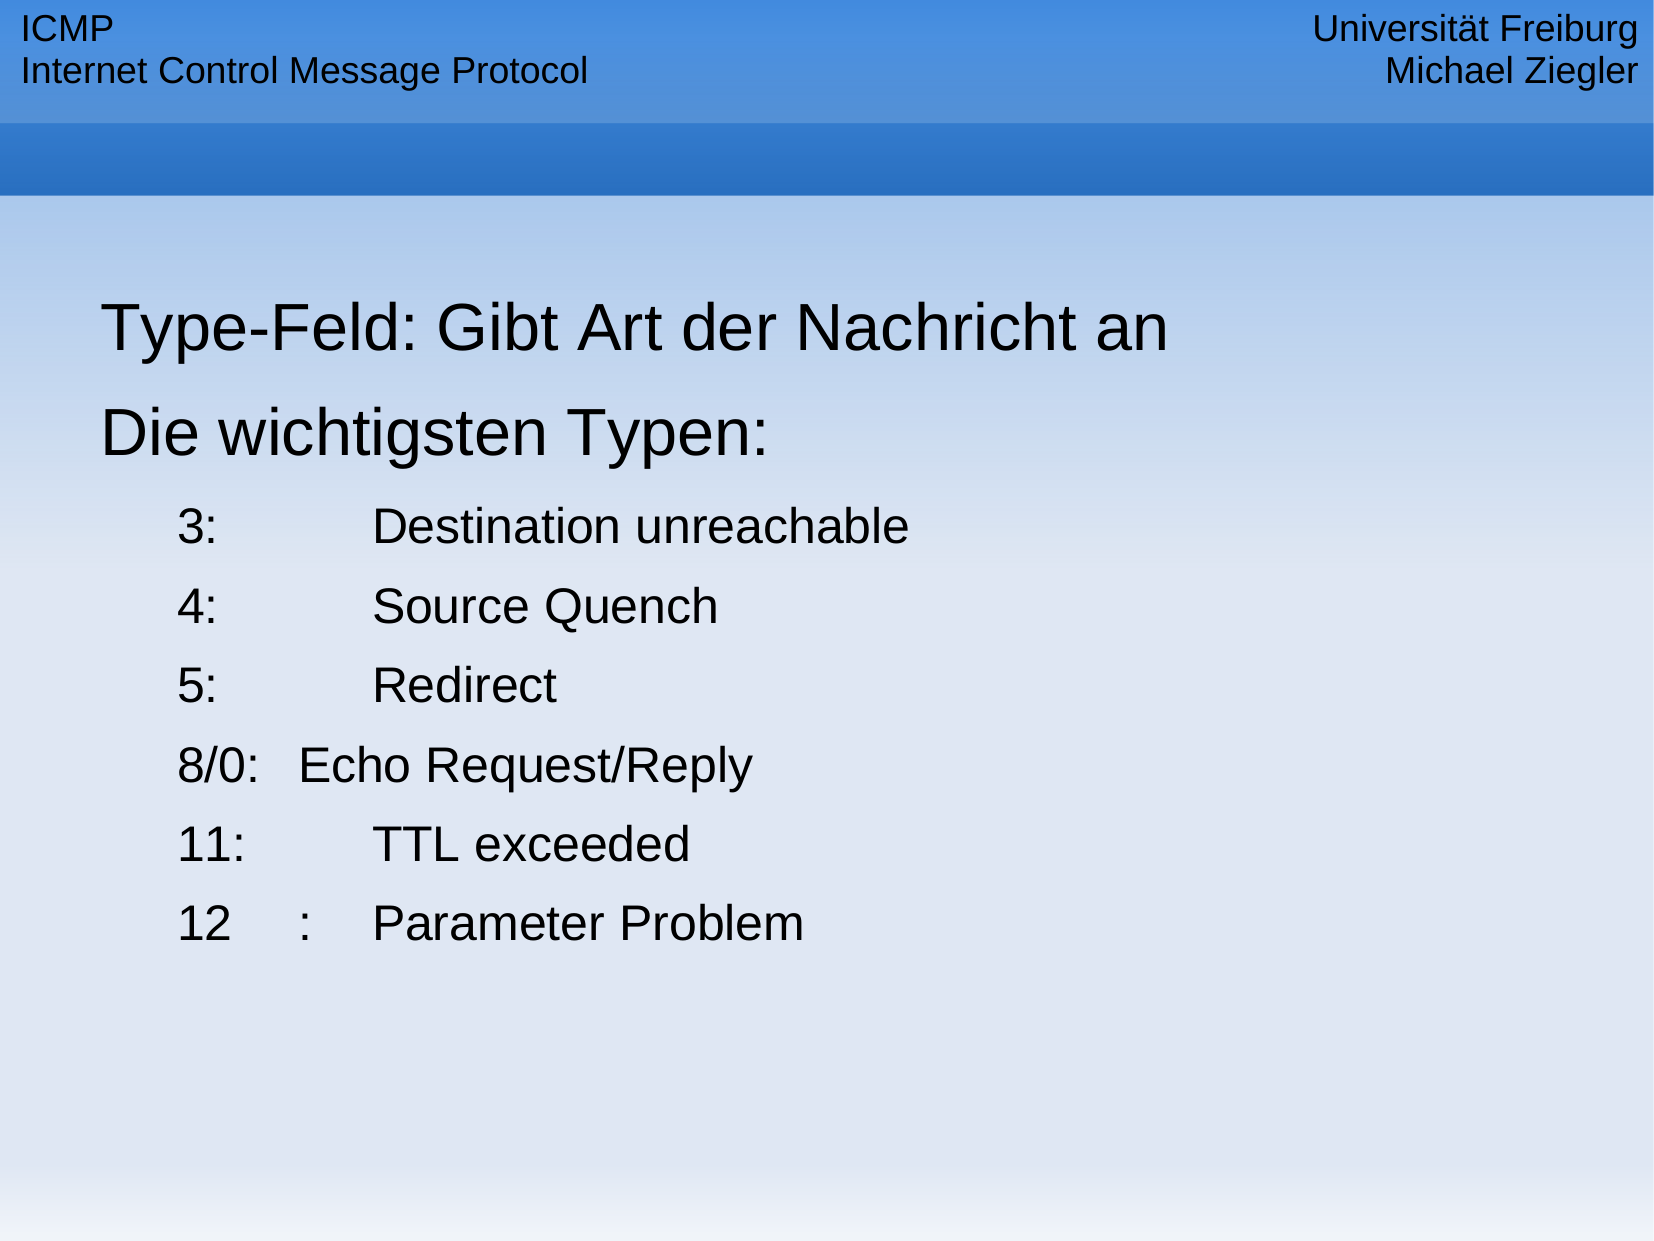

ICMP
Internet Control Message Protocol
Universität Freiburg
Michael Ziegler
# Type-Feld: Gibt Art der Nachricht an
Die wichtigsten Typen:
3:		Destination unreachable
4:		Source Quench
5:		Redirect
8/0:	Echo Request/Reply
11:		TTL exceeded
12	:	Parameter Problem